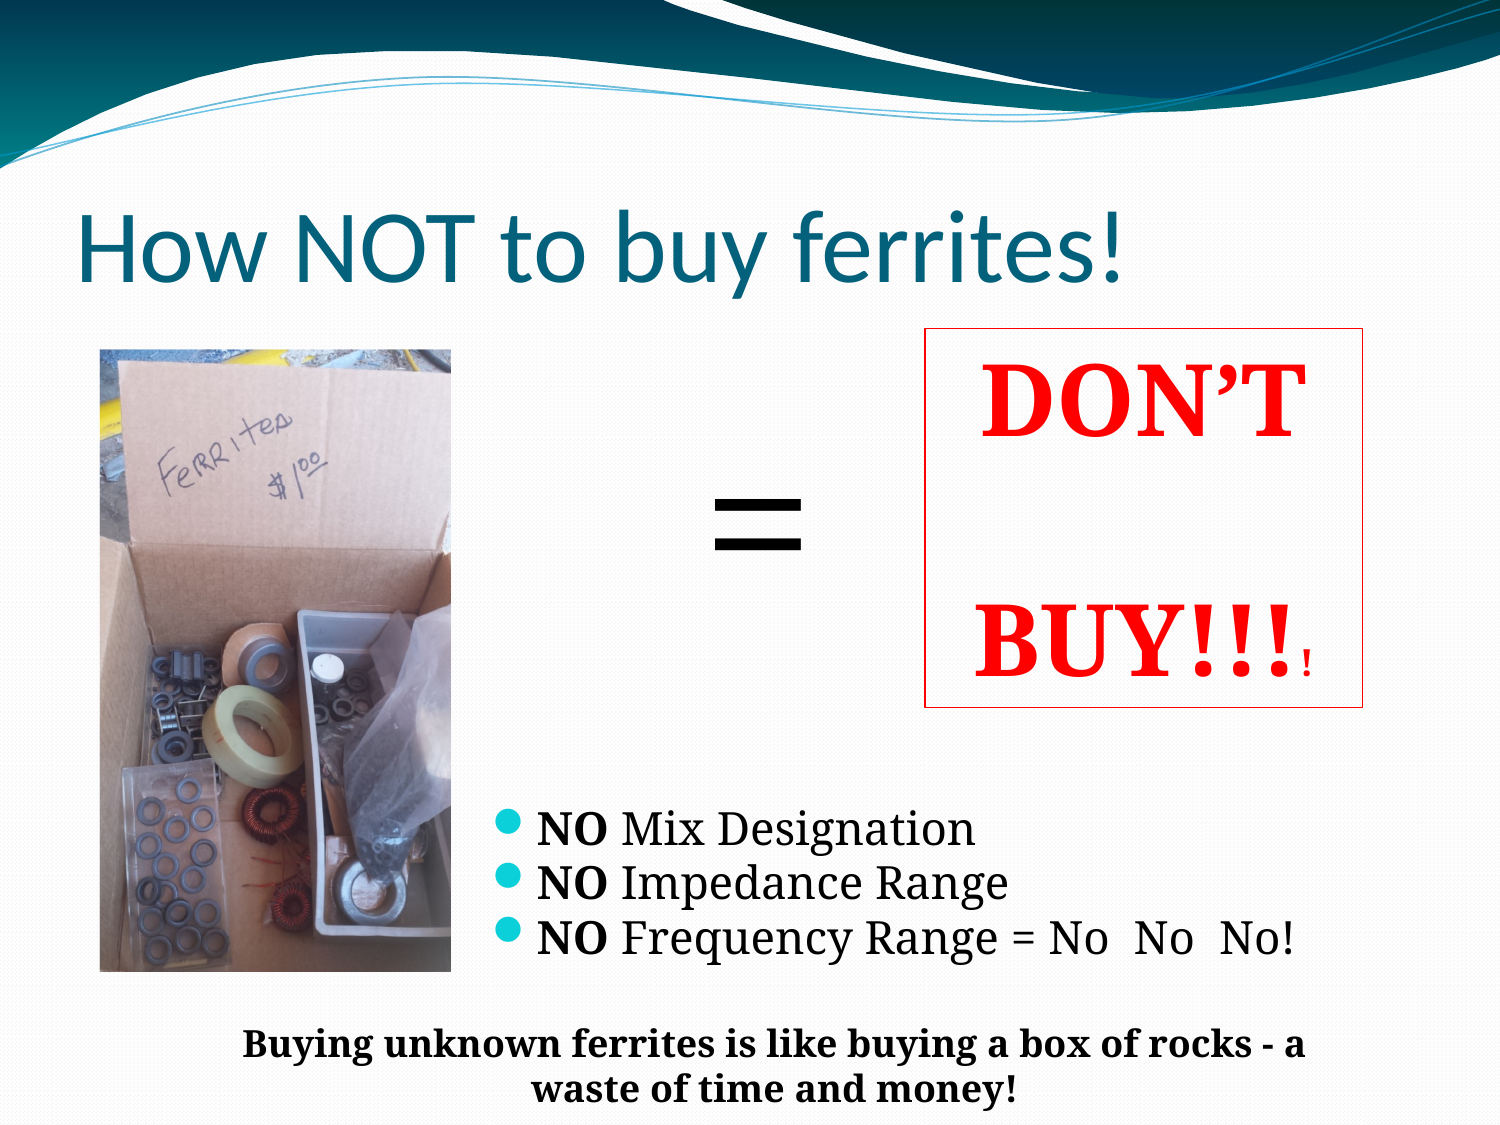

# How NOT to buy ferrites!
DON’T
BUY!!!!
=
NO Mix Designation
NO Impedance Range
NO Frequency Range = No No No!
Buying unknown ferrites is like buying a box of rocks - a waste of time and money!